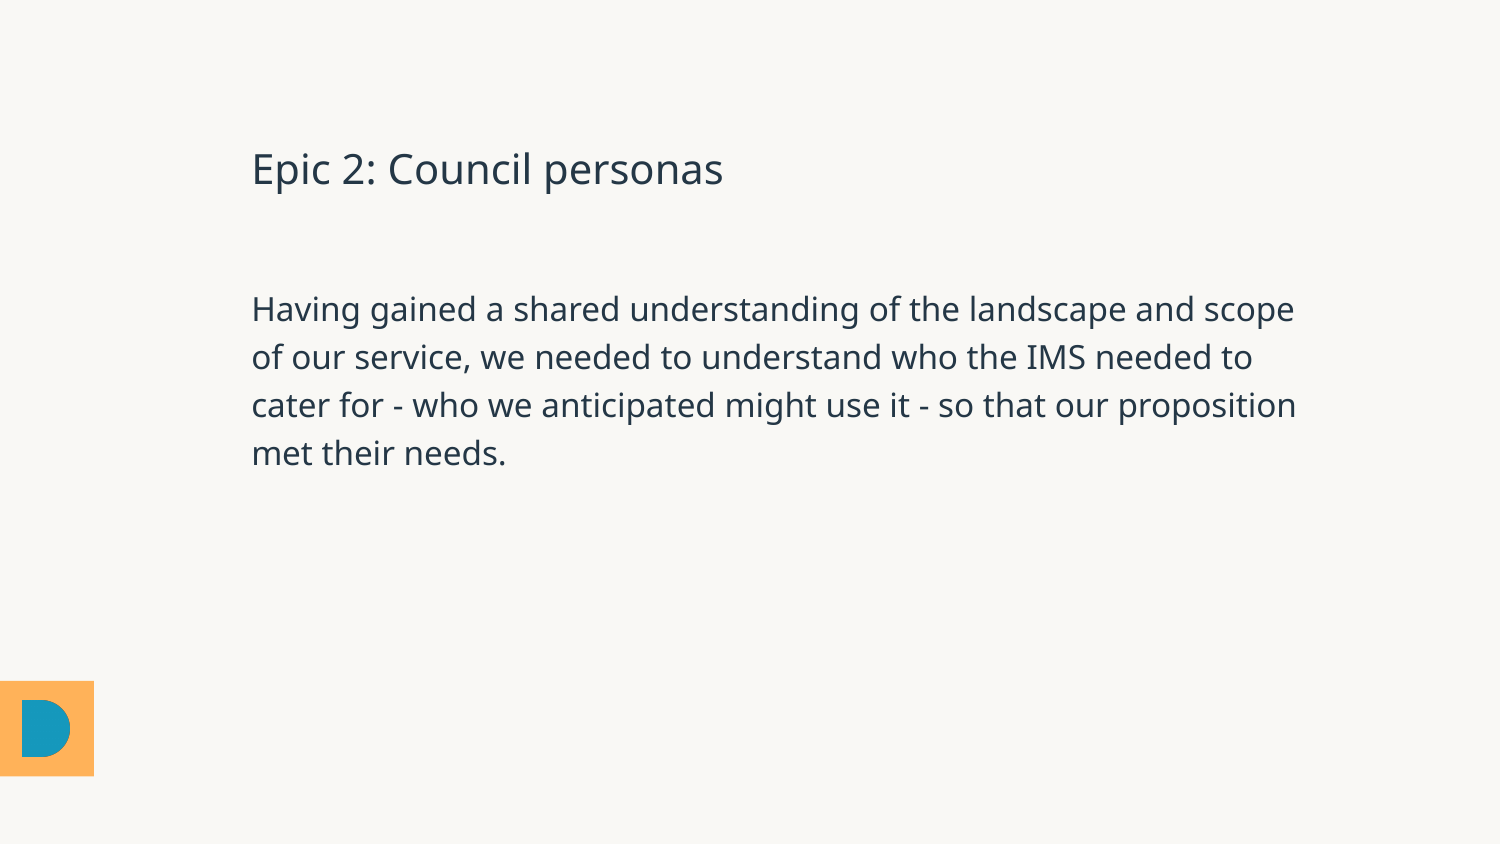

# Epic 2: Council personas
Having gained a shared understanding of the landscape and scope of our service, we needed to understand who the IMS needed to cater for - who we anticipated might use it - so that our proposition met their needs.